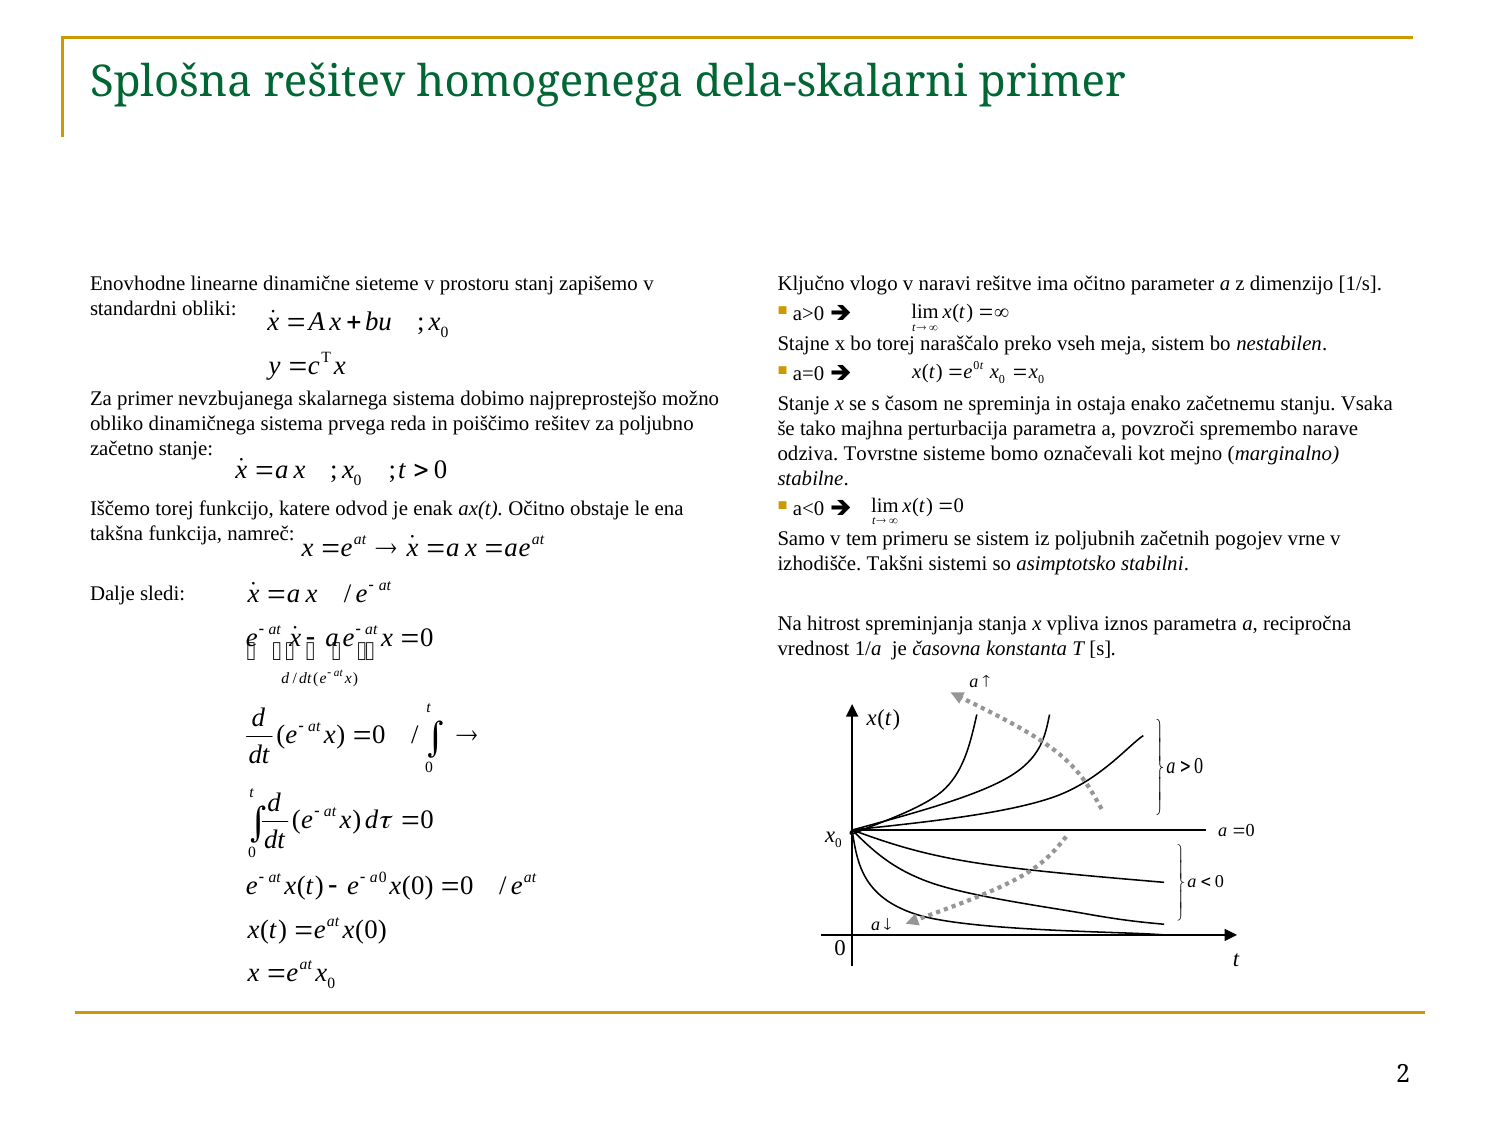

Splošna rešitev homogenega dela-skalarni primer
Enovhodne linearne dinamične sieteme v prostoru stanj zapišemo v standardni obliki:
Za primer nevzbujanega skalarnega sistema dobimo najpreprostejšo možno obliko dinamičnega sistema prvega reda in poiščimo rešitev za poljubno začetno stanje:
Iščemo torej funkcijo, katere odvod je enak ax(t). Očitno obstaje le ena takšna funkcija, namreč:
Dalje sledi:
# Ključno vlogo v naravi rešitve ima očitno parameter a z dimenzijo [1/s].
 a>0 
Stajne x bo torej naraščalo preko vseh meja, sistem bo nestabilen.
 a=0 
Stanje x se s časom ne spreminja in ostaja enako začetnemu stanju. Vsaka še tako majhna perturbacija parametra a, povzroči spremembo narave odziva. Tovrstne sisteme bomo označevali kot mejno (marginalno) stabilne.
 a<0 
Samo v tem primeru se sistem iz poljubnih začetnih pogojev vrne v izhodišče. Takšni sistemi so asimptotsko stabilni.
Na hitrost spreminjanja stanja x vpliva iznos parametra a, recipročna vrednost 1/a je časovna konstanta T [s].